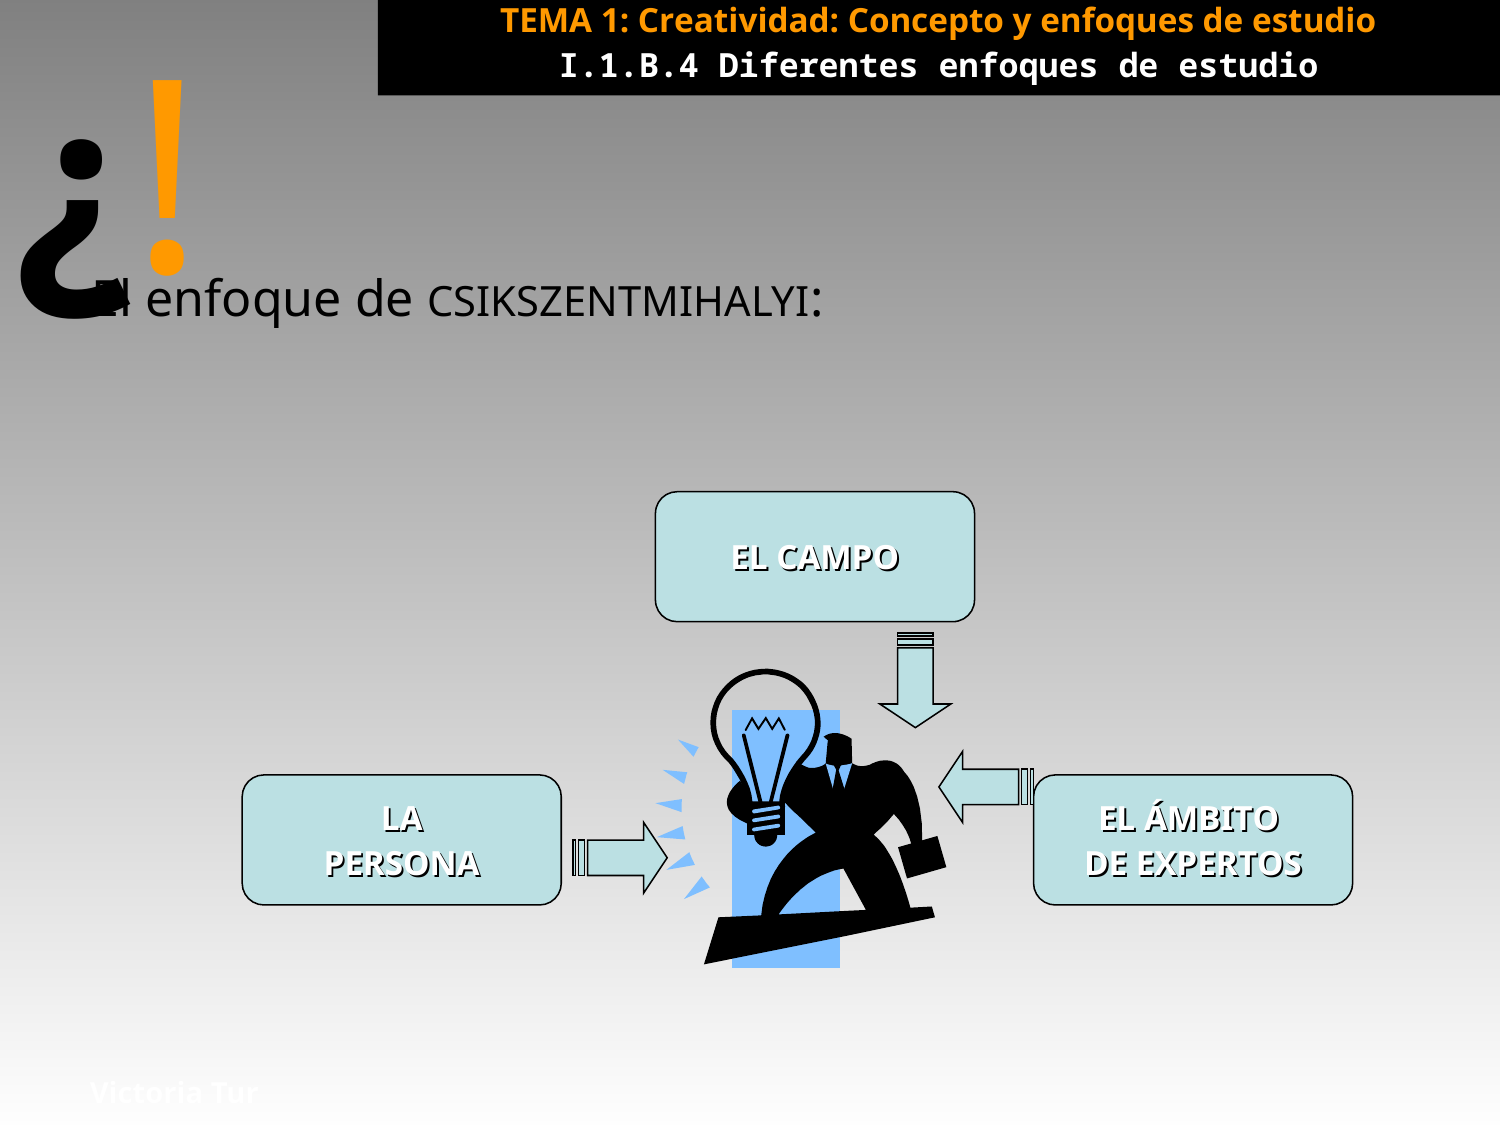

TEMA 1: Creatividad: Concepto y enfoques de estudio
I.1.B.4 Diferentes enfoques de estudio
# El enfoque de CSIKSZENTMIHALYI:
EL CAMPO
LA
PERSONA
EL ÁMBITO
DE EXPERTOS